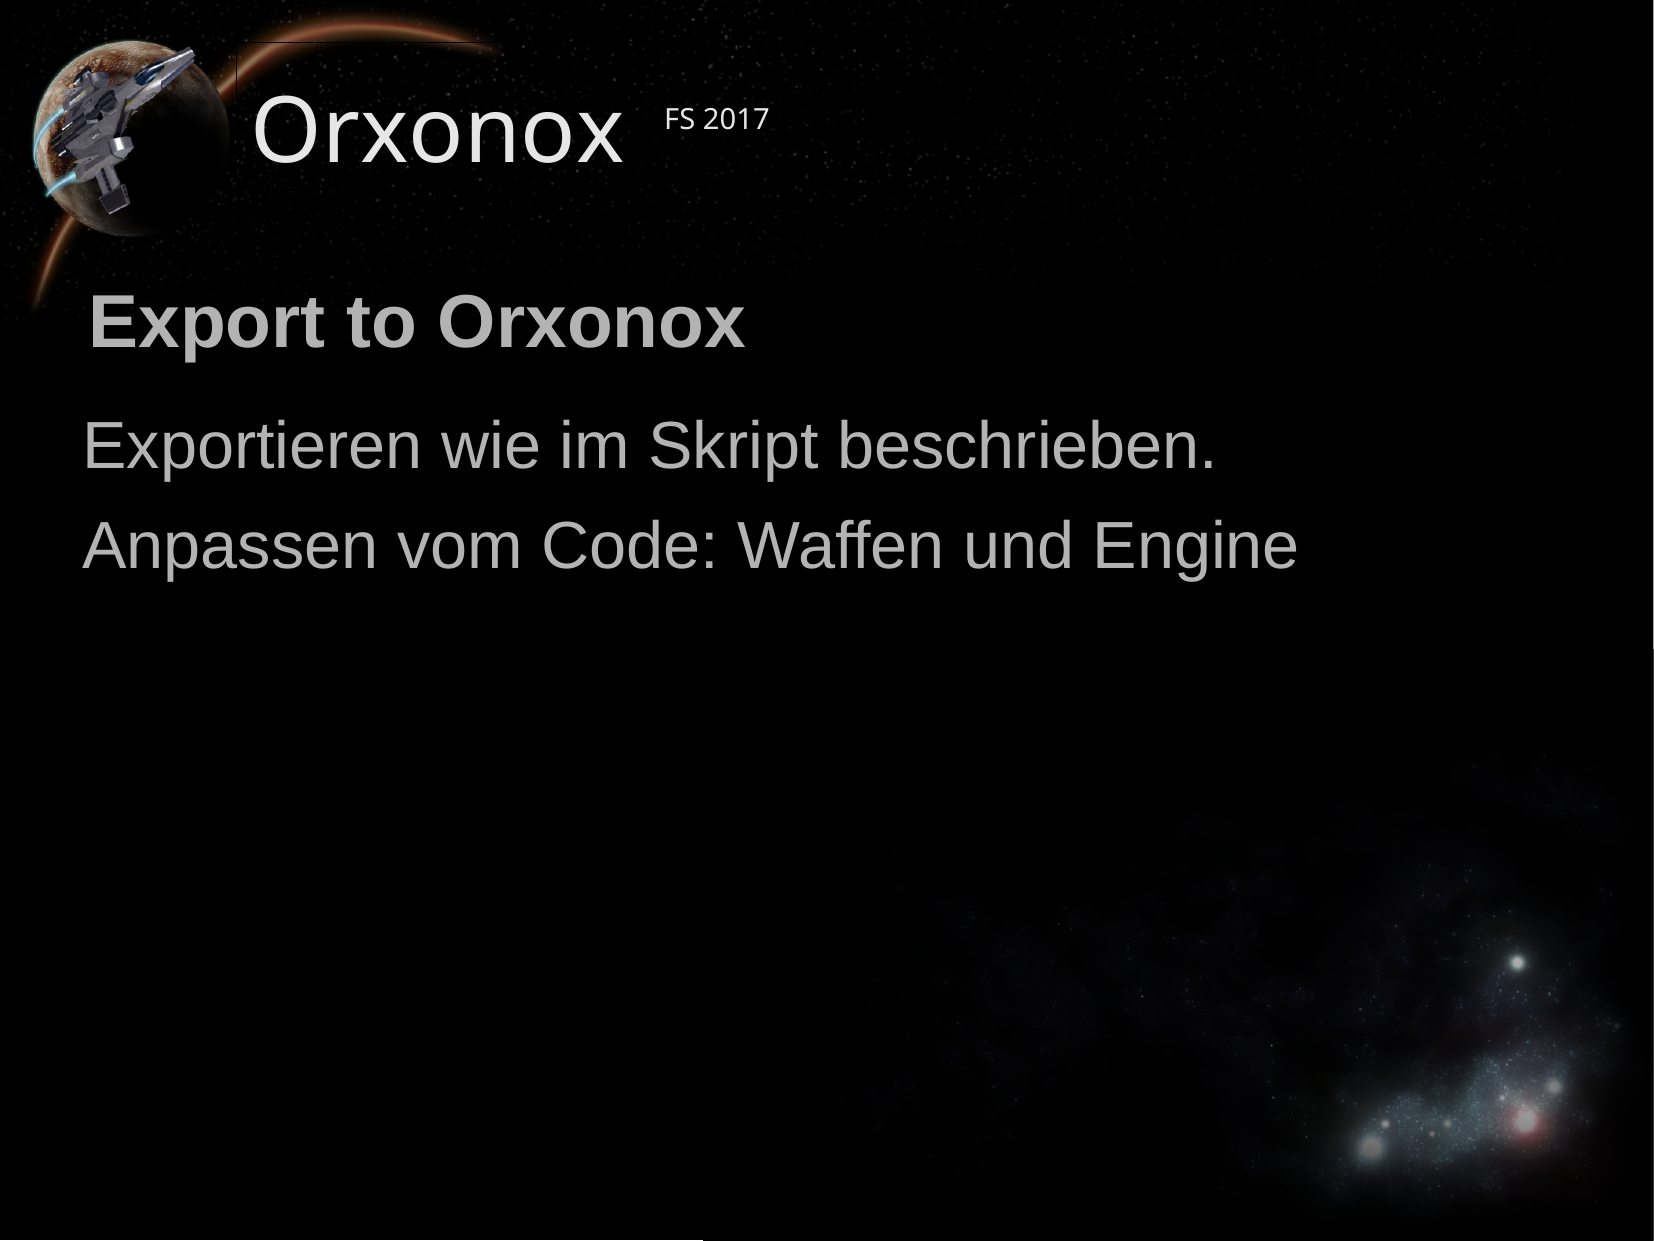

# Export to Orxonox
Exportieren wie im Skript beschrieben.
Anpassen vom Code: Waffen und Engine